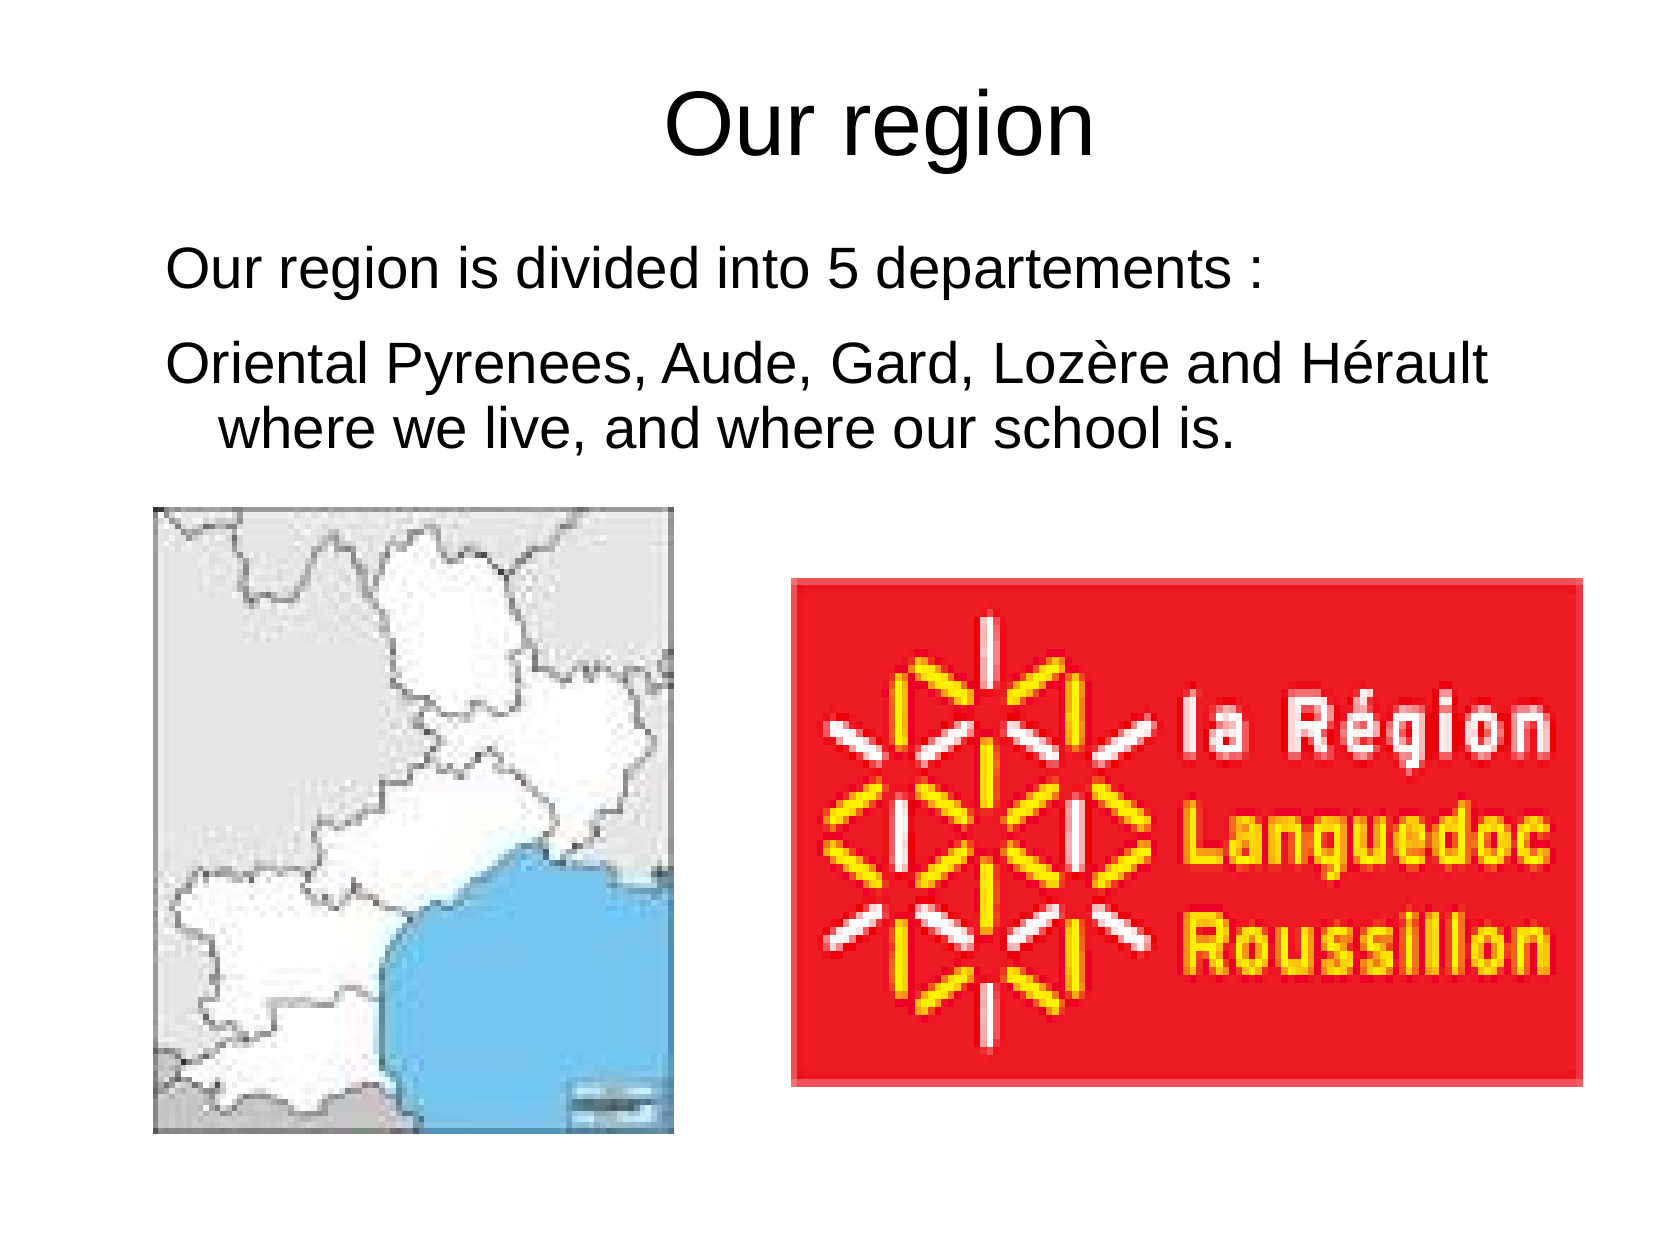

# Our region
Our region is divided into 5 departements :
Oriental Pyrenees, Aude, Gard, Lozère and Hérault where we live, and where our school is.